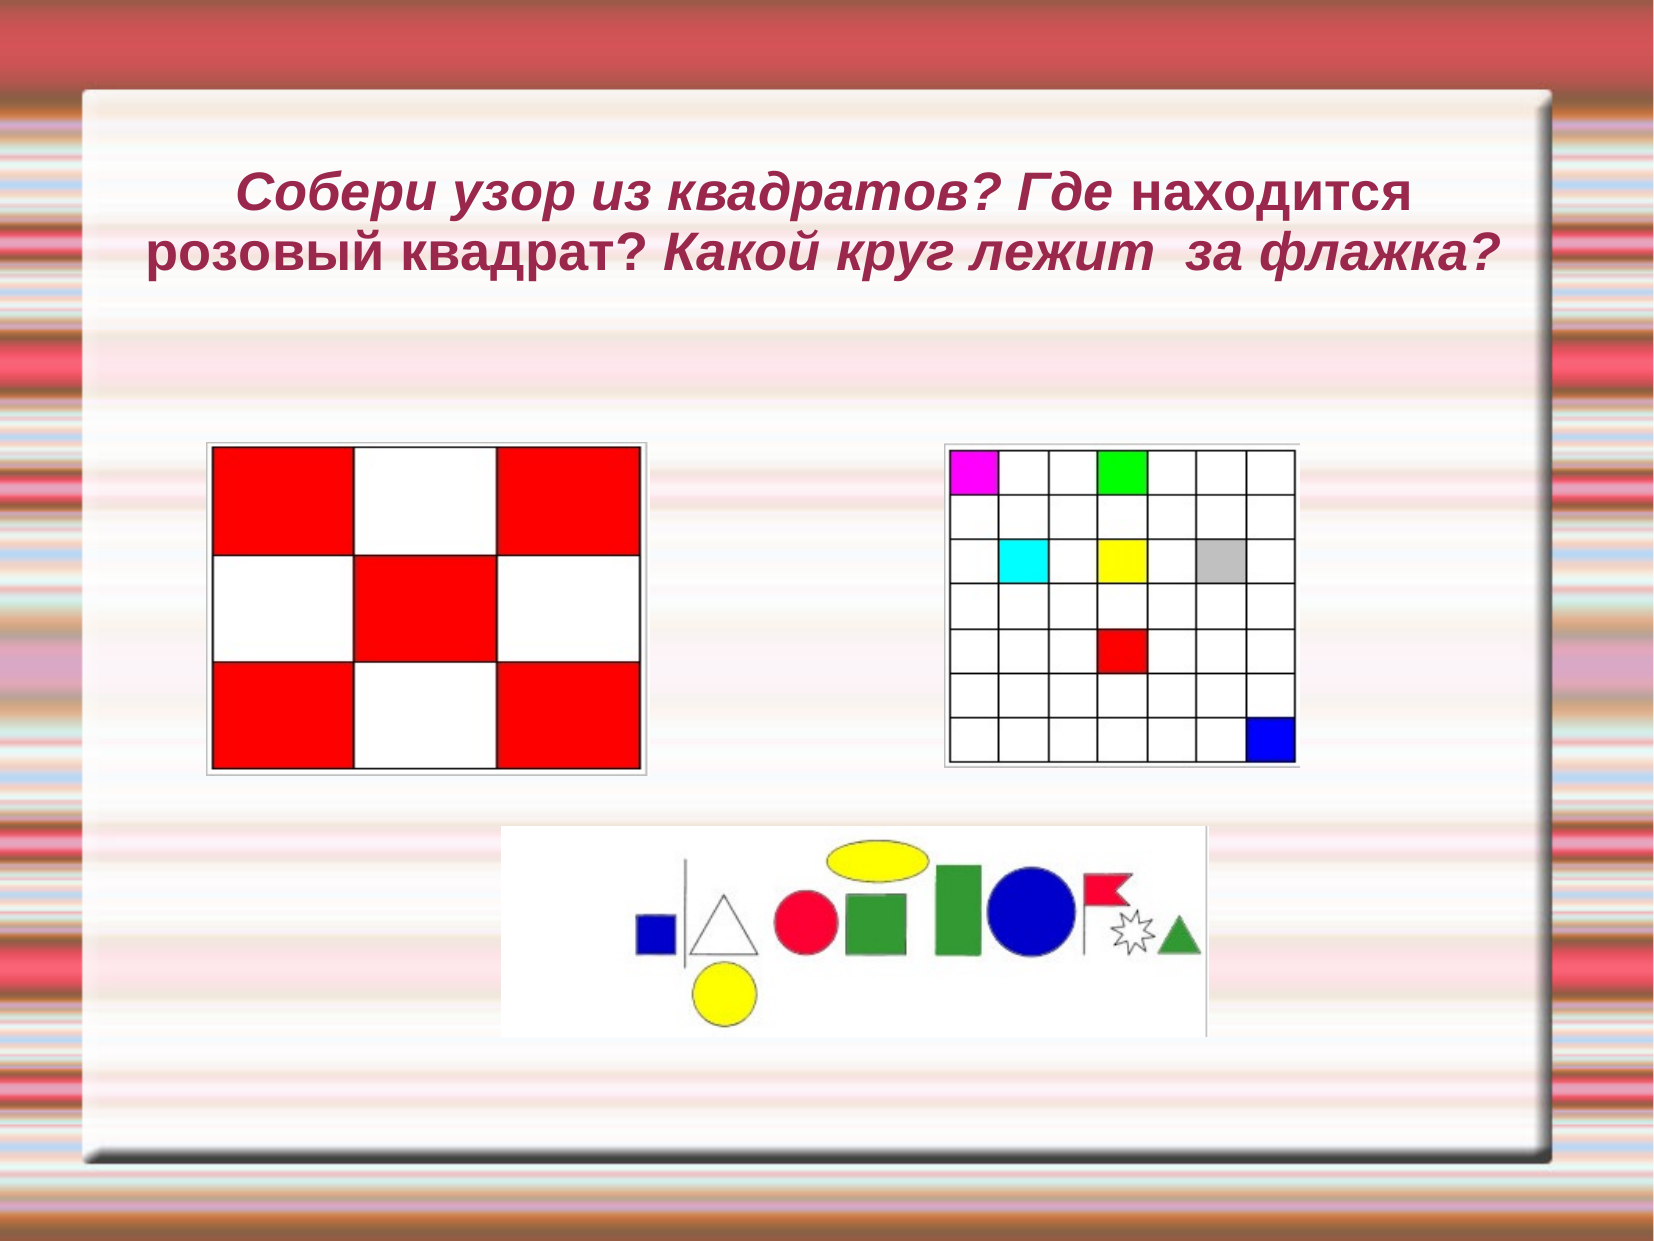

# Собери узор из квадратов? Где находится розовый квадрат? Какой круг лежит за флажка?